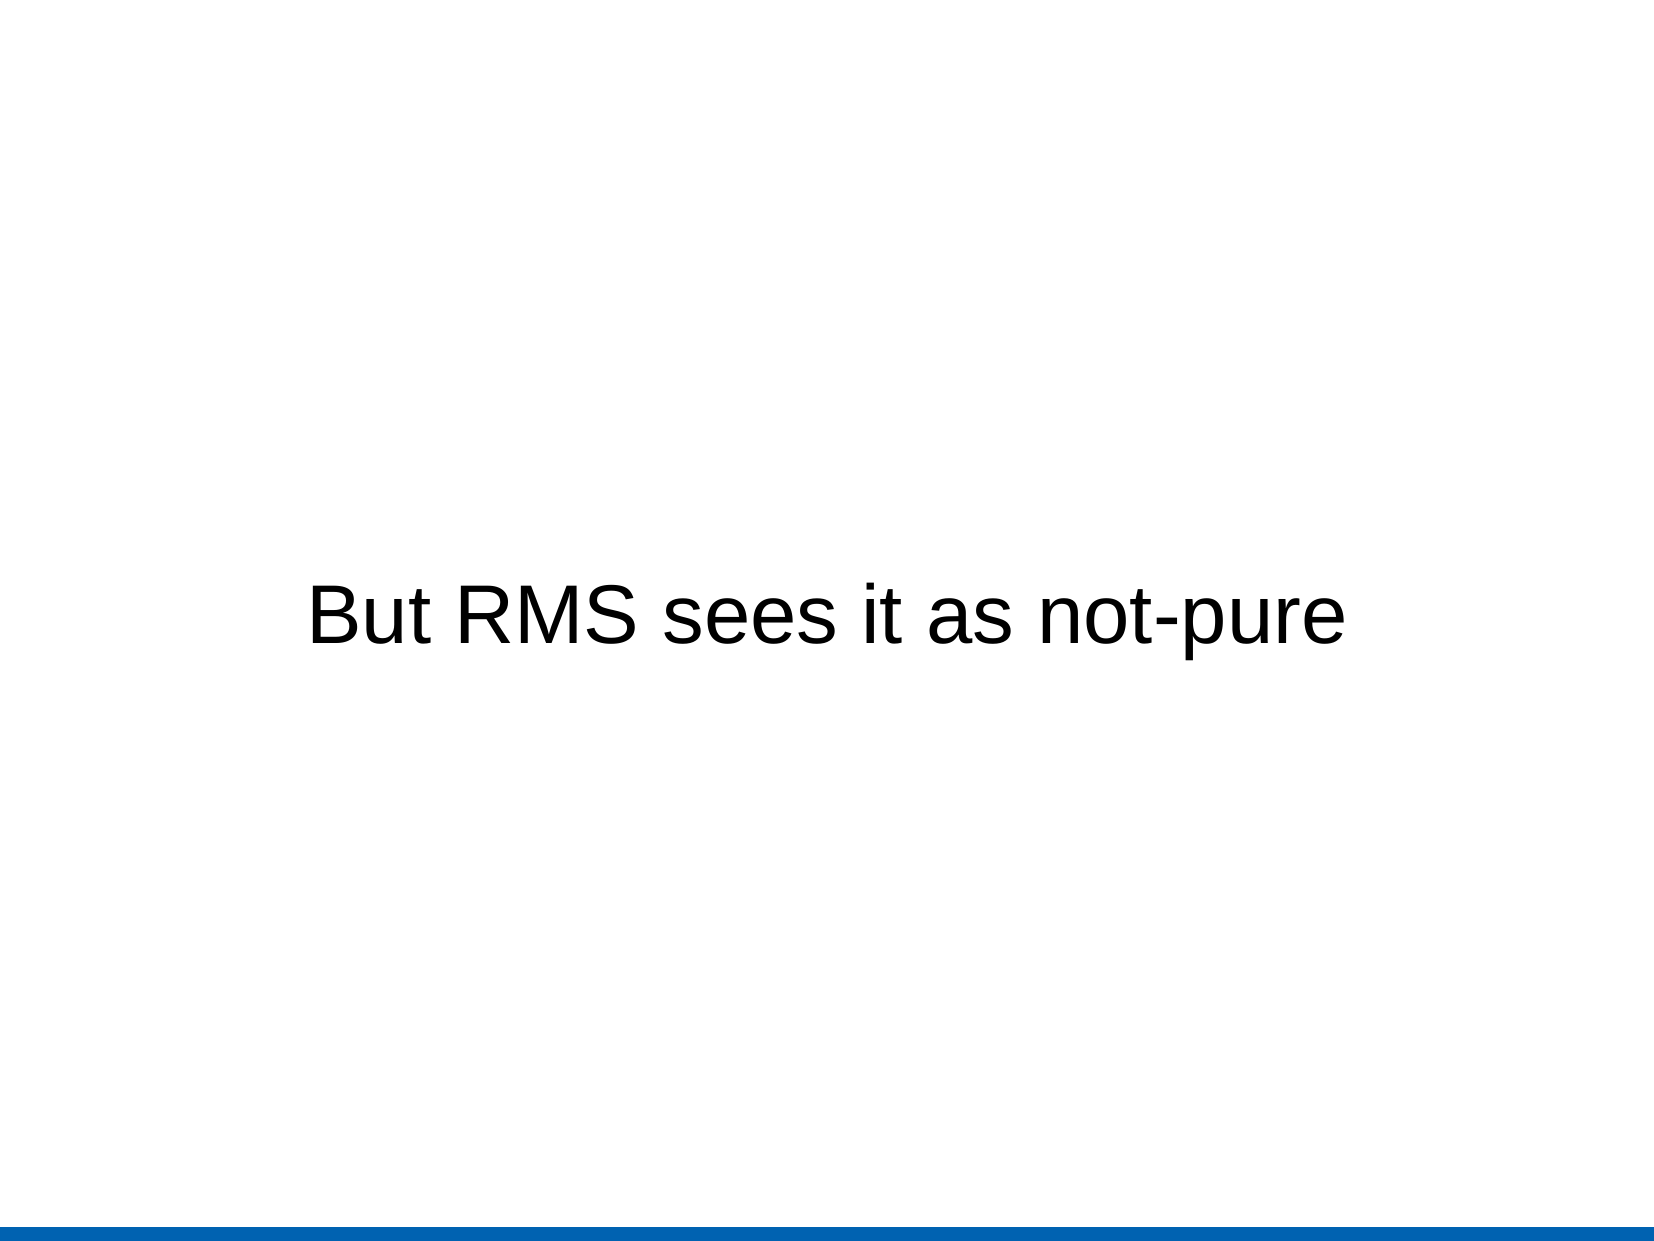

# But RMS sees it as not-pure